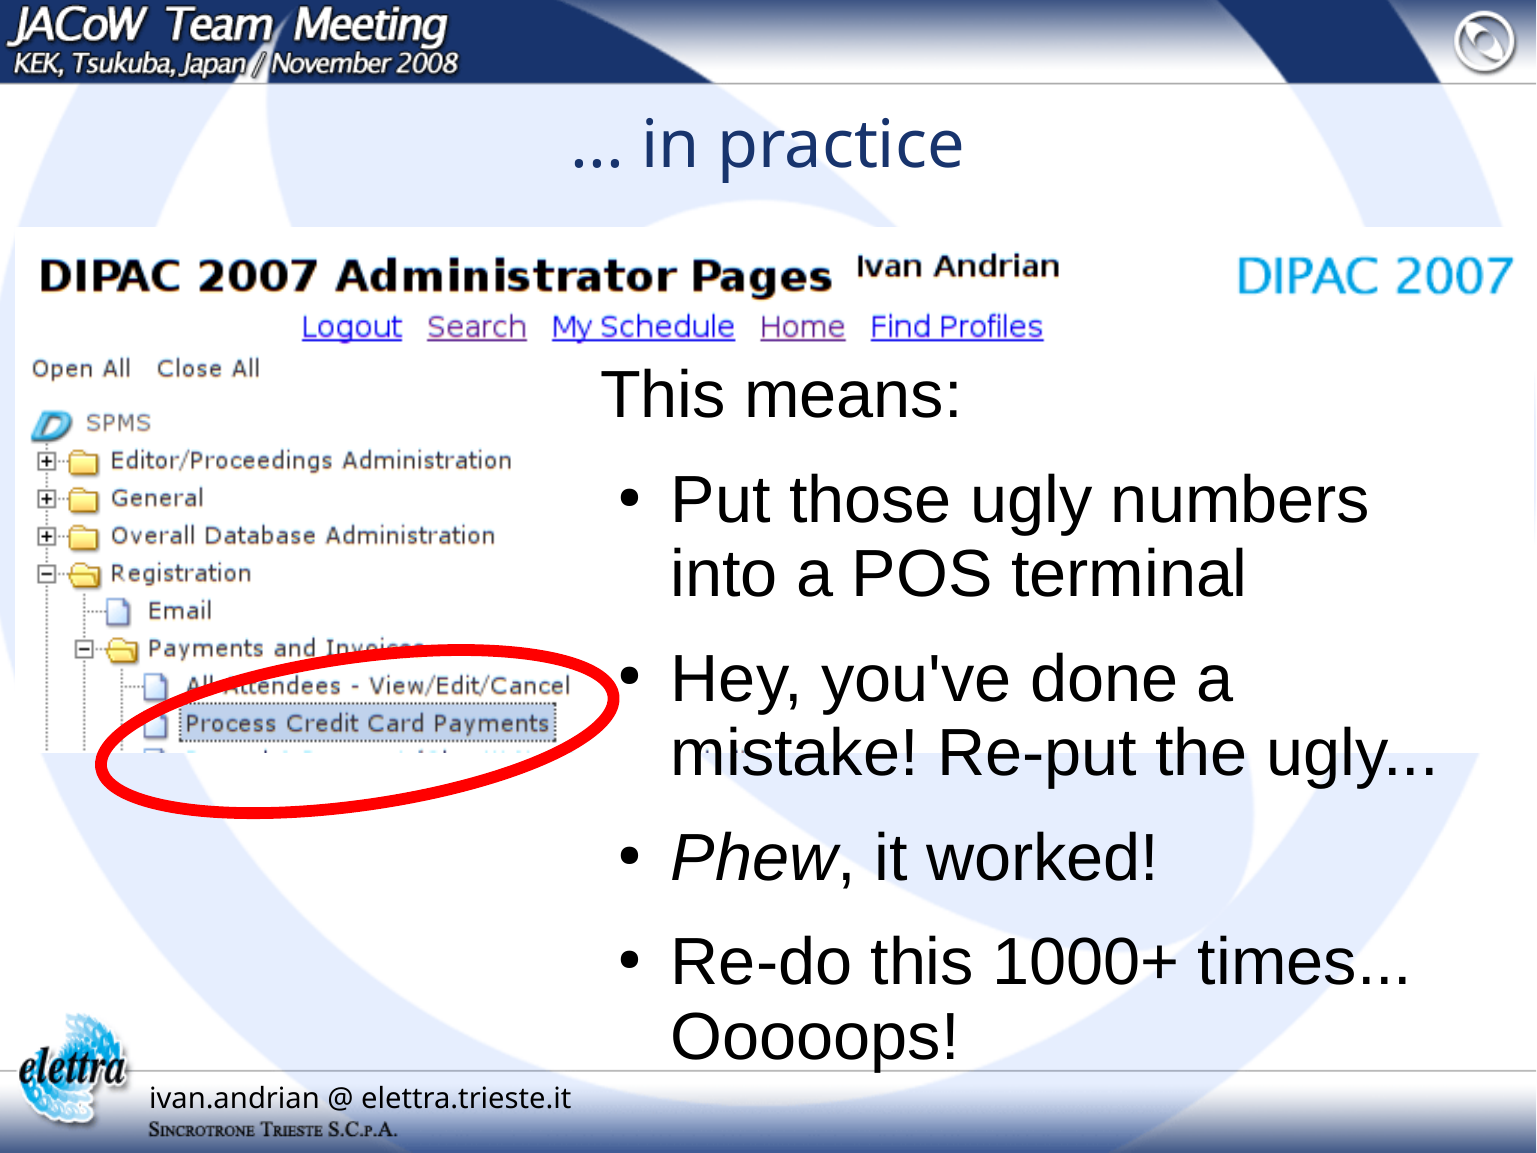

# ... in practice
This means:
Put those ugly numbers into a POS terminal
Hey, you've done a mistake! Re-put the ugly...
Phew, it worked!
Re-do this 1000+ times... Ooooops!